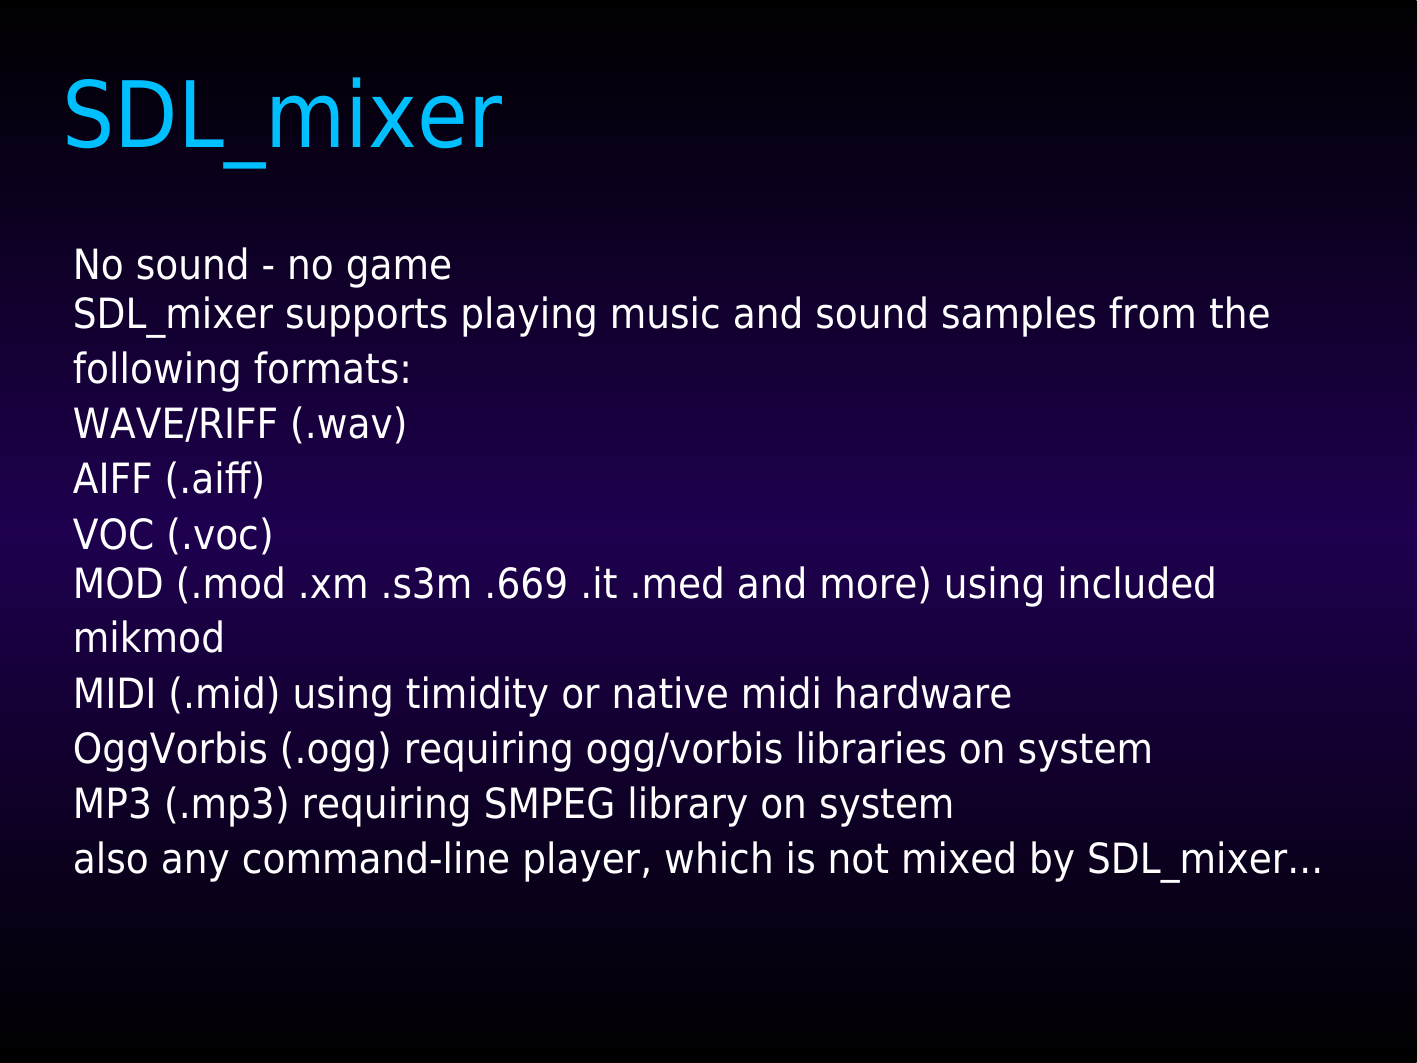

SDL_mixer
No sound - no game
SDL_mixer supports playing music and sound samples from the following formats:
WAVE/RIFF (.wav)
AIFF (.aiff)
VOC (.voc)
MOD (.mod .xm .s3m .669 .it .med and more) using included mikmod
MIDI (.mid) using timidity or native midi hardware
OggVorbis (.ogg) requiring ogg/vorbis libraries on system
MP3 (.mp3) requiring SMPEG library on system
also any command-line player, which is not mixed by SDL_mixer...